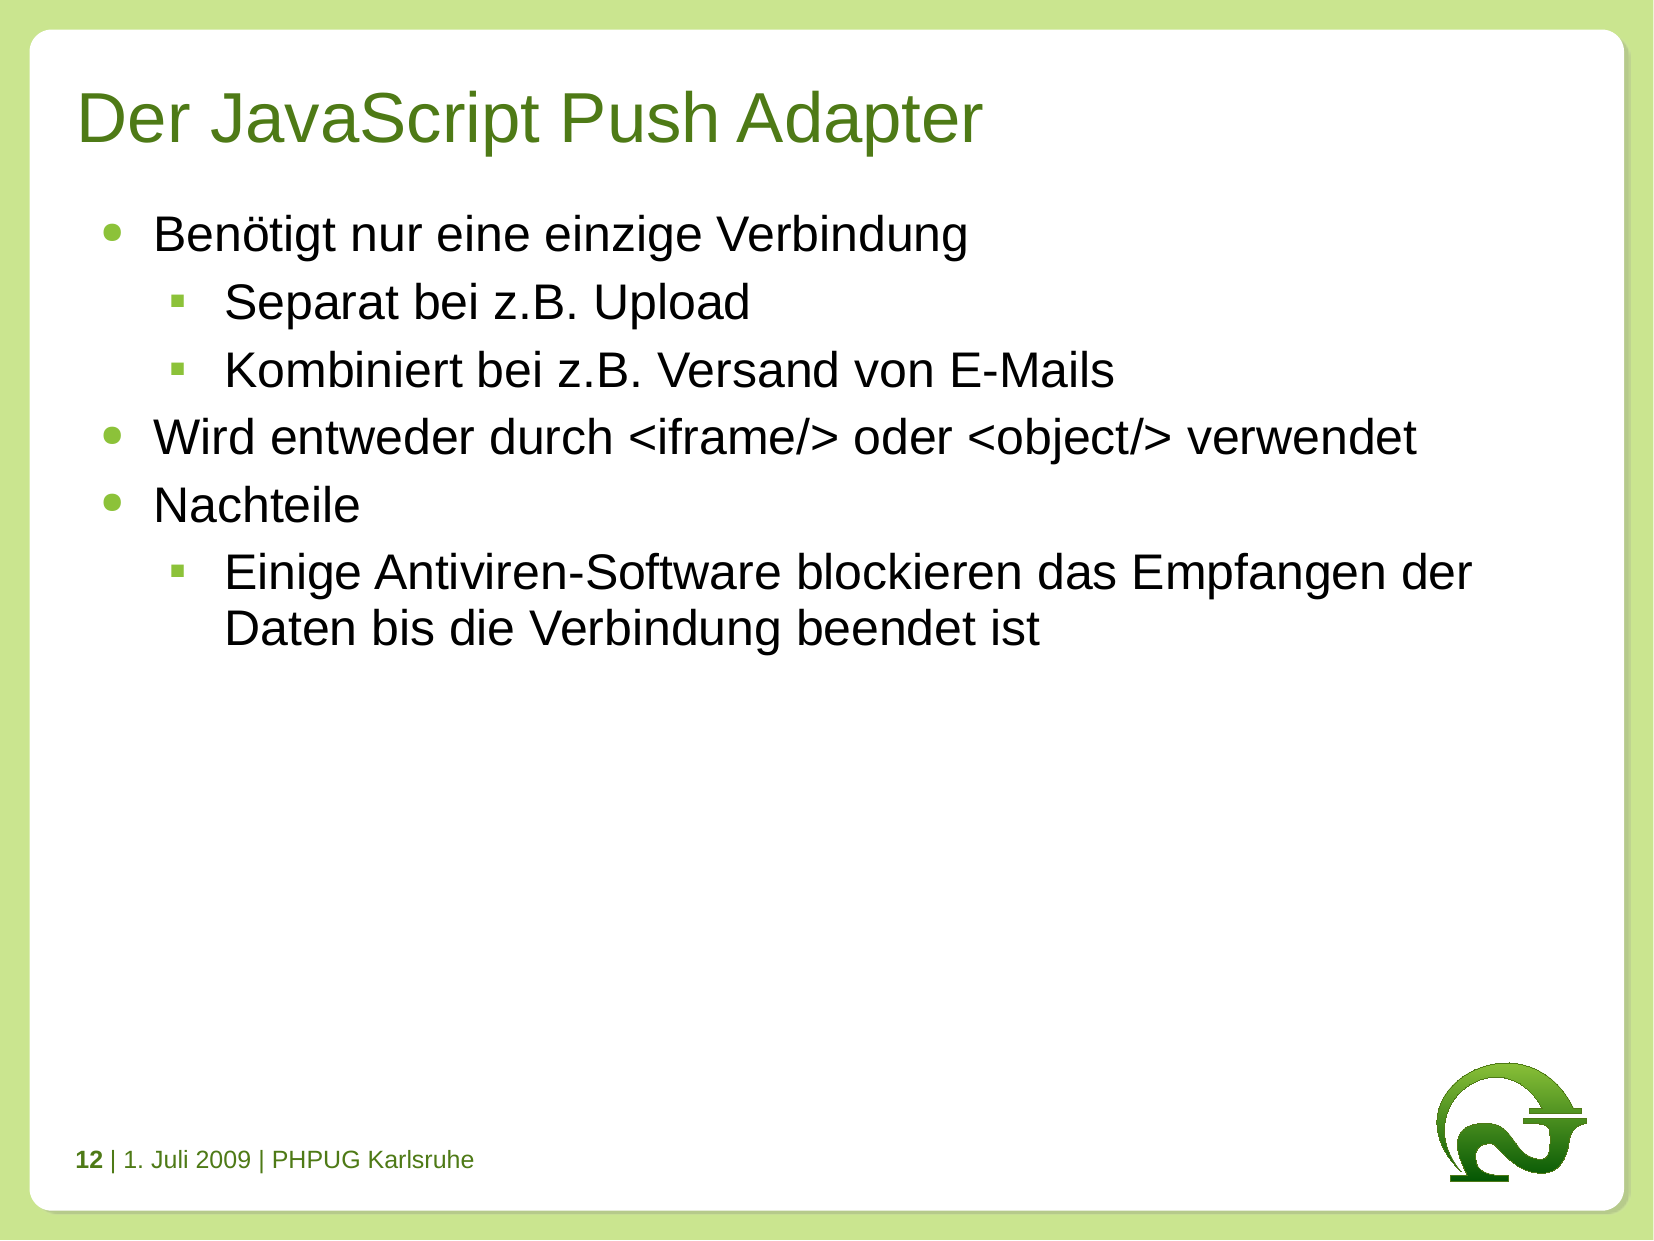

# Der JavaScript Push Adapter
Benötigt nur eine einzige Verbindung
Separat bei z.B. Upload
Kombiniert bei z.B. Versand von E-Mails
Wird entweder durch <iframe/> oder <object/> verwendet
Nachteile
Einige Antiviren-Software blockieren das Empfangen der Daten bis die Verbindung beendet ist